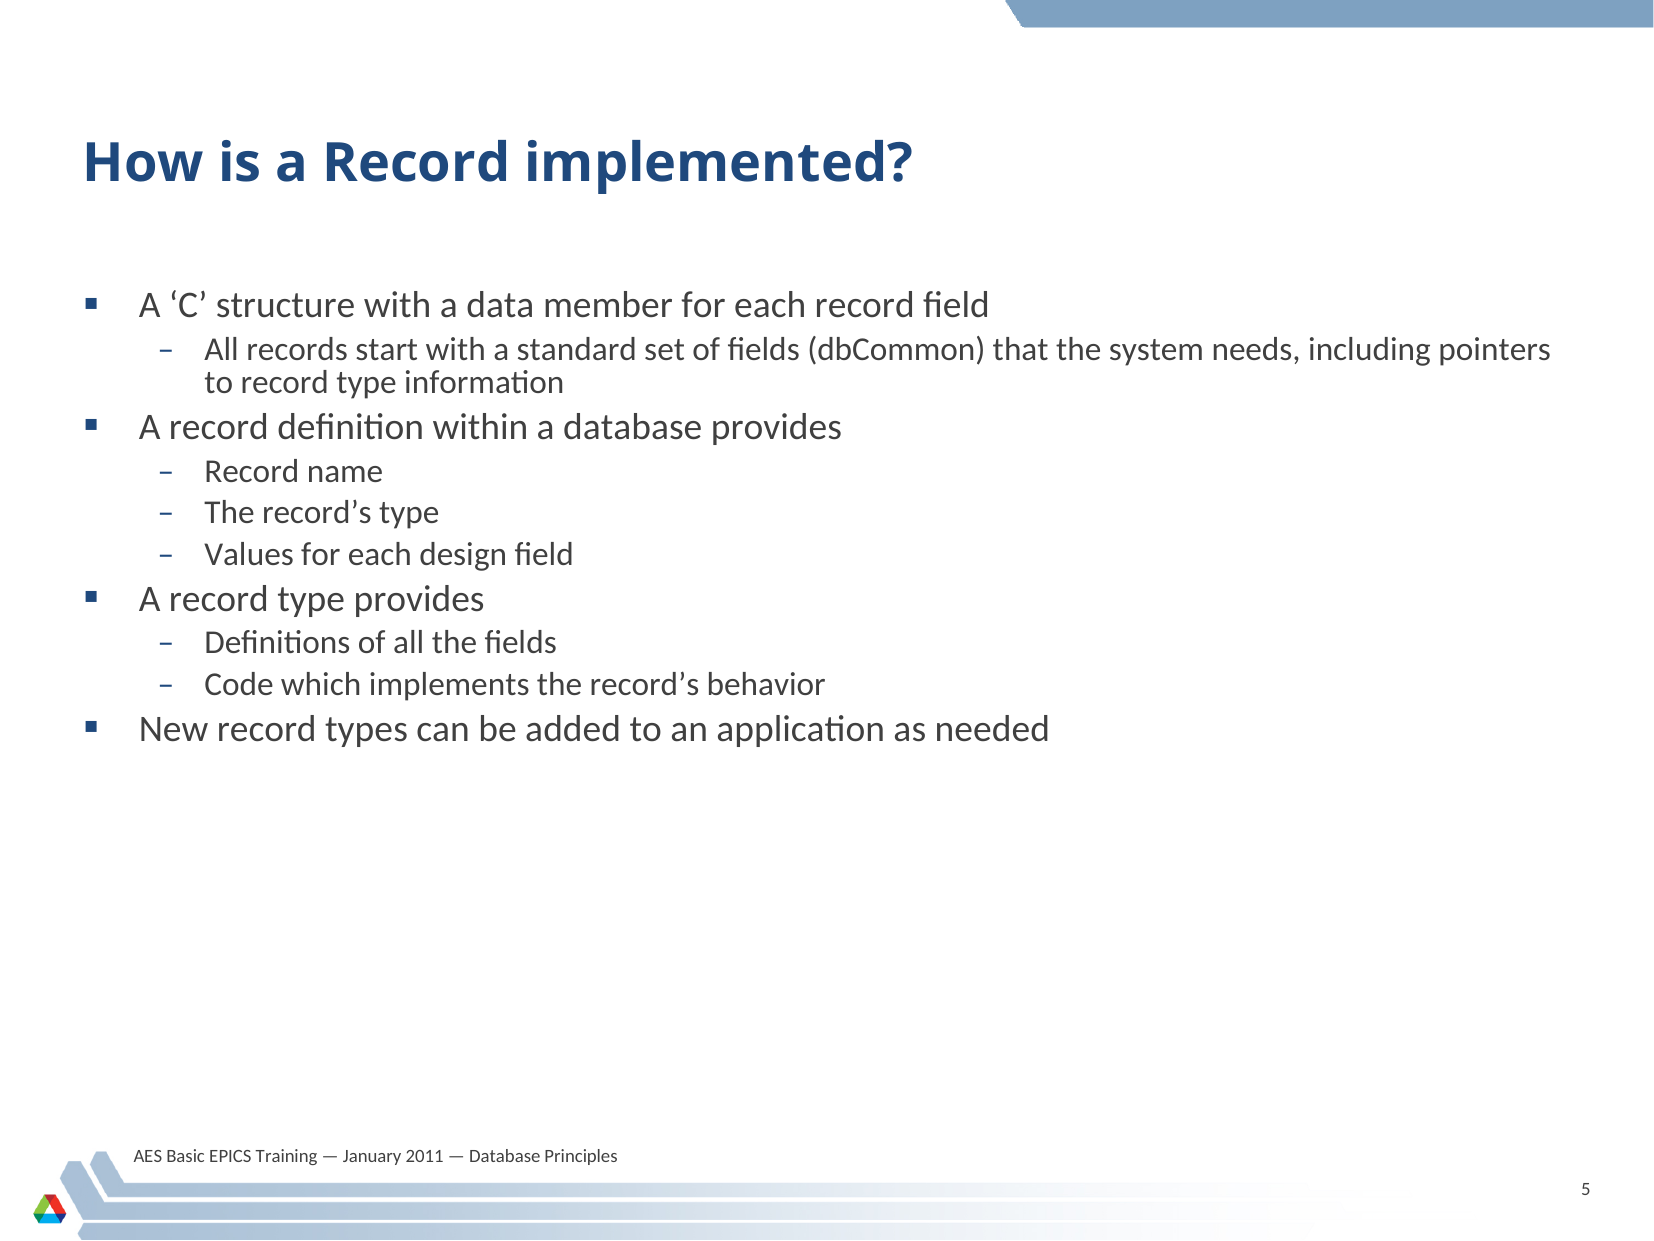

# How is a Record implemented?
A ‘C’ structure with a data member for each record field
All records start with a standard set of fields (dbCommon) that the system needs, including pointers to record type information
A record definition within a database provides
Record name
The record’s type
Values for each design field
A record type provides
Definitions of all the fields
Code which implements the record’s behavior
New record types can be added to an application as needed
AES Basic EPICS Training — January 2011 — Database Principles
5